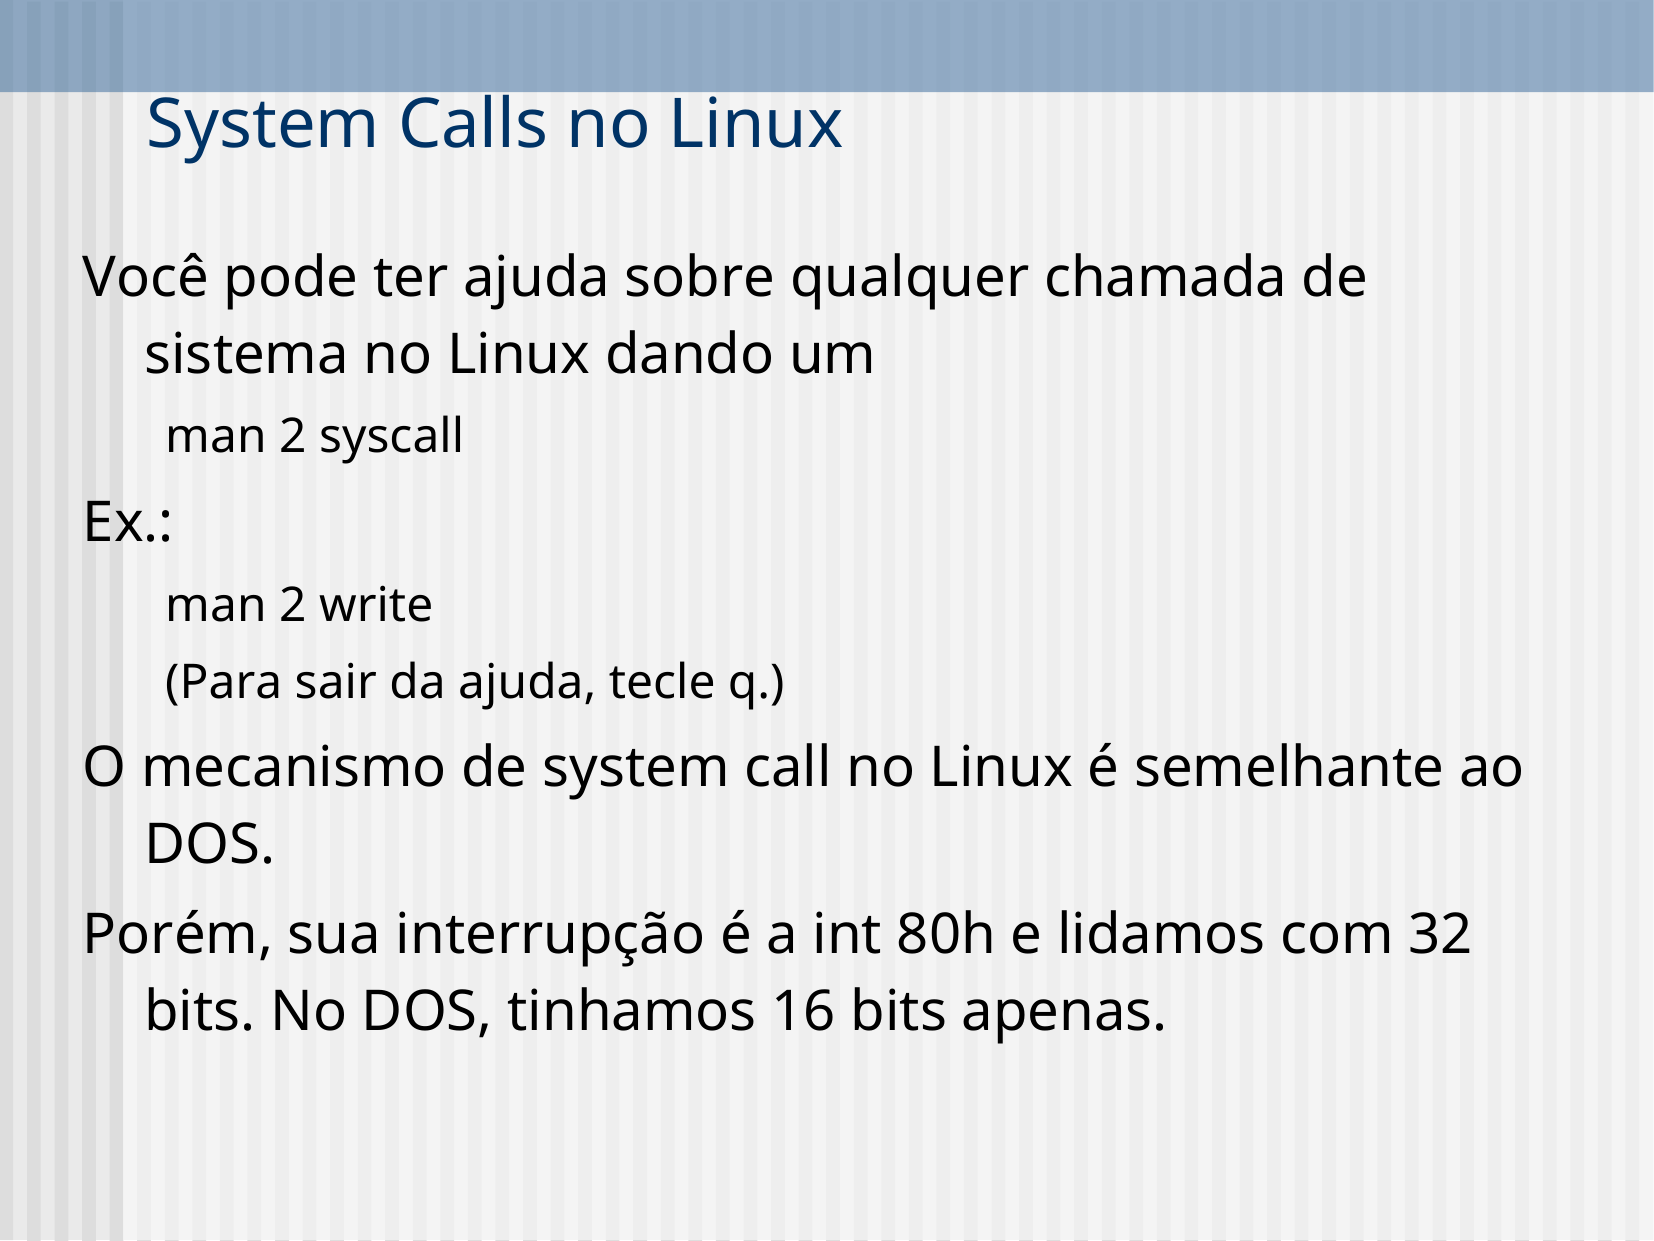

# System Calls no Linux
Você pode ter ajuda sobre qualquer chamada de sistema no Linux dando um
man 2 syscall
Ex.:
man 2 write
(Para sair da ajuda, tecle q.)
O mecanismo de system call no Linux é semelhante ao DOS.
Porém, sua interrupção é a int 80h e lidamos com 32 bits. No DOS, tinhamos 16 bits apenas.